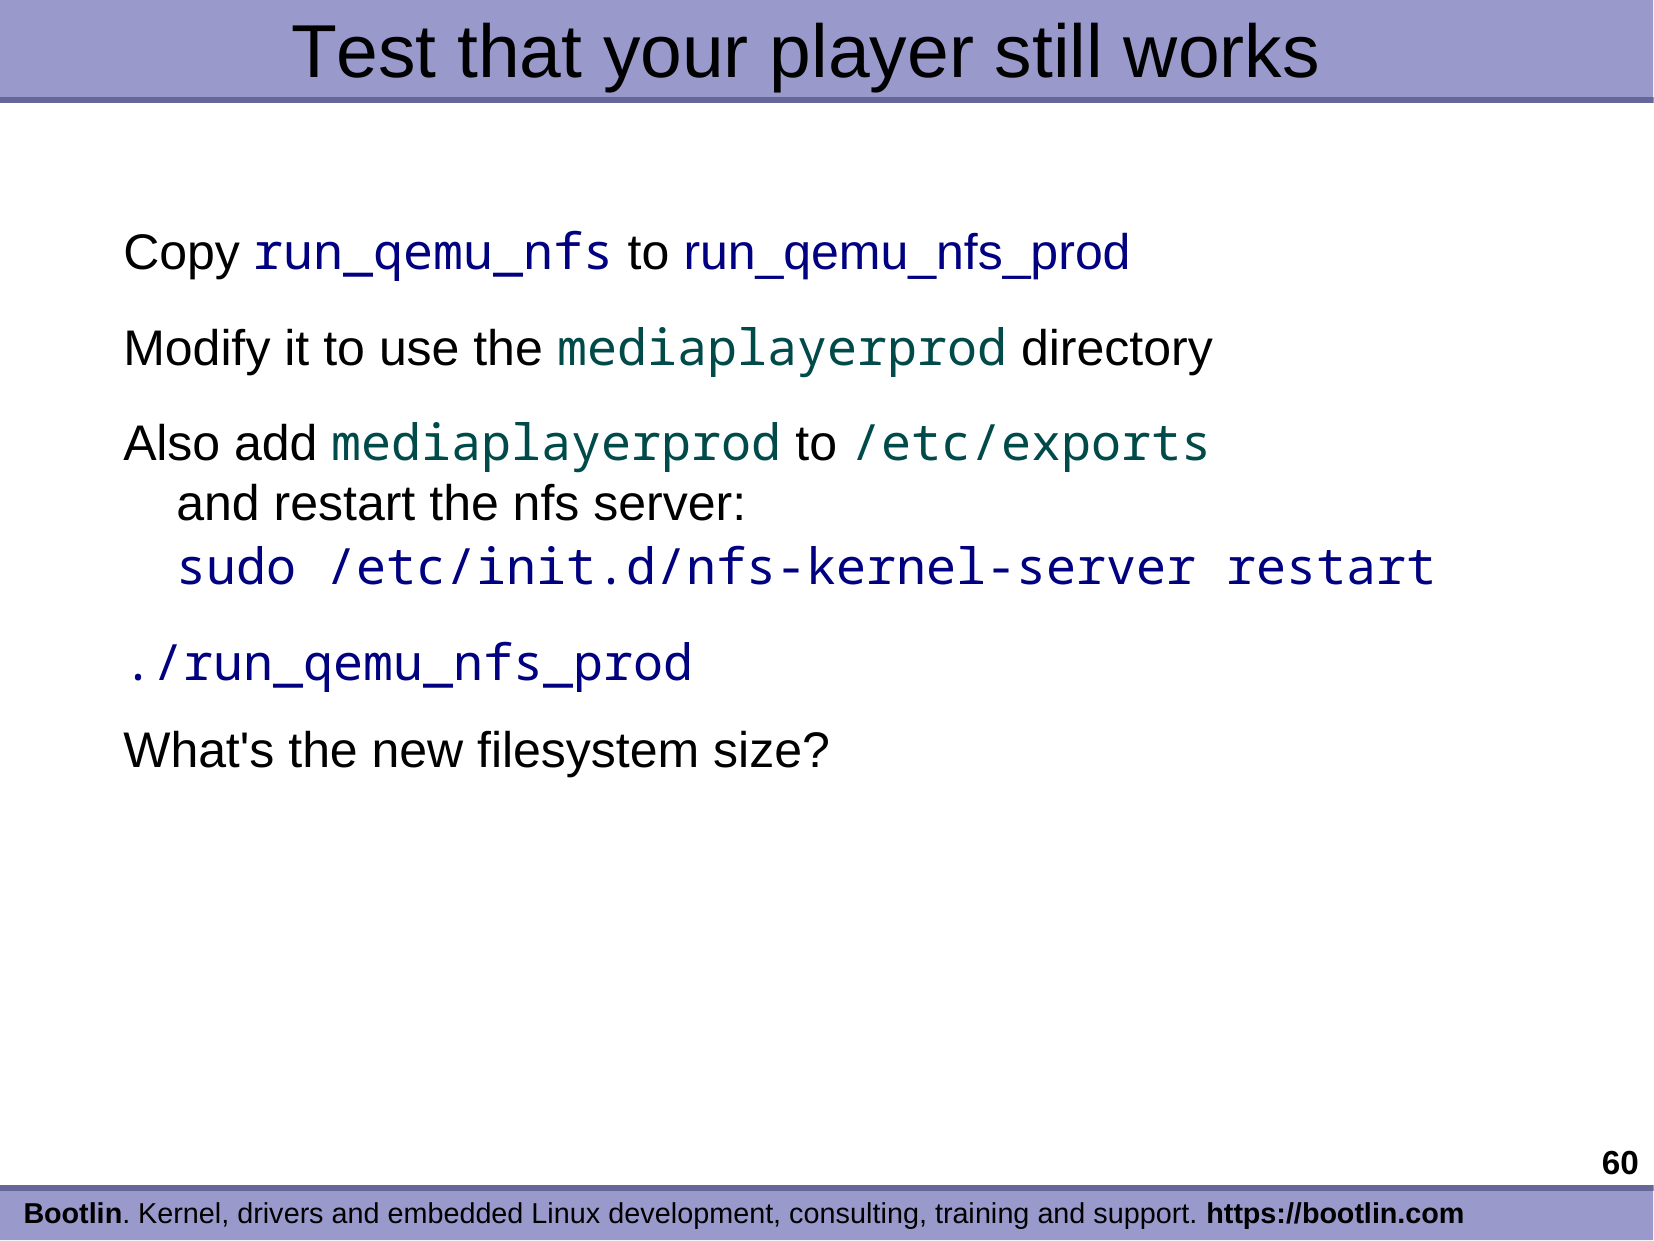

# Test that your player still works
Copy run_qemu_nfs to run_qemu_nfs_prod
Modify it to use the mediaplayerprod directory
Also add mediaplayerprod to /etc/exports
and restart the nfs server:
sudo /etc/init.d/nfs-kernel-server restart
./run_qemu_nfs_prod
What's the new filesystem size?